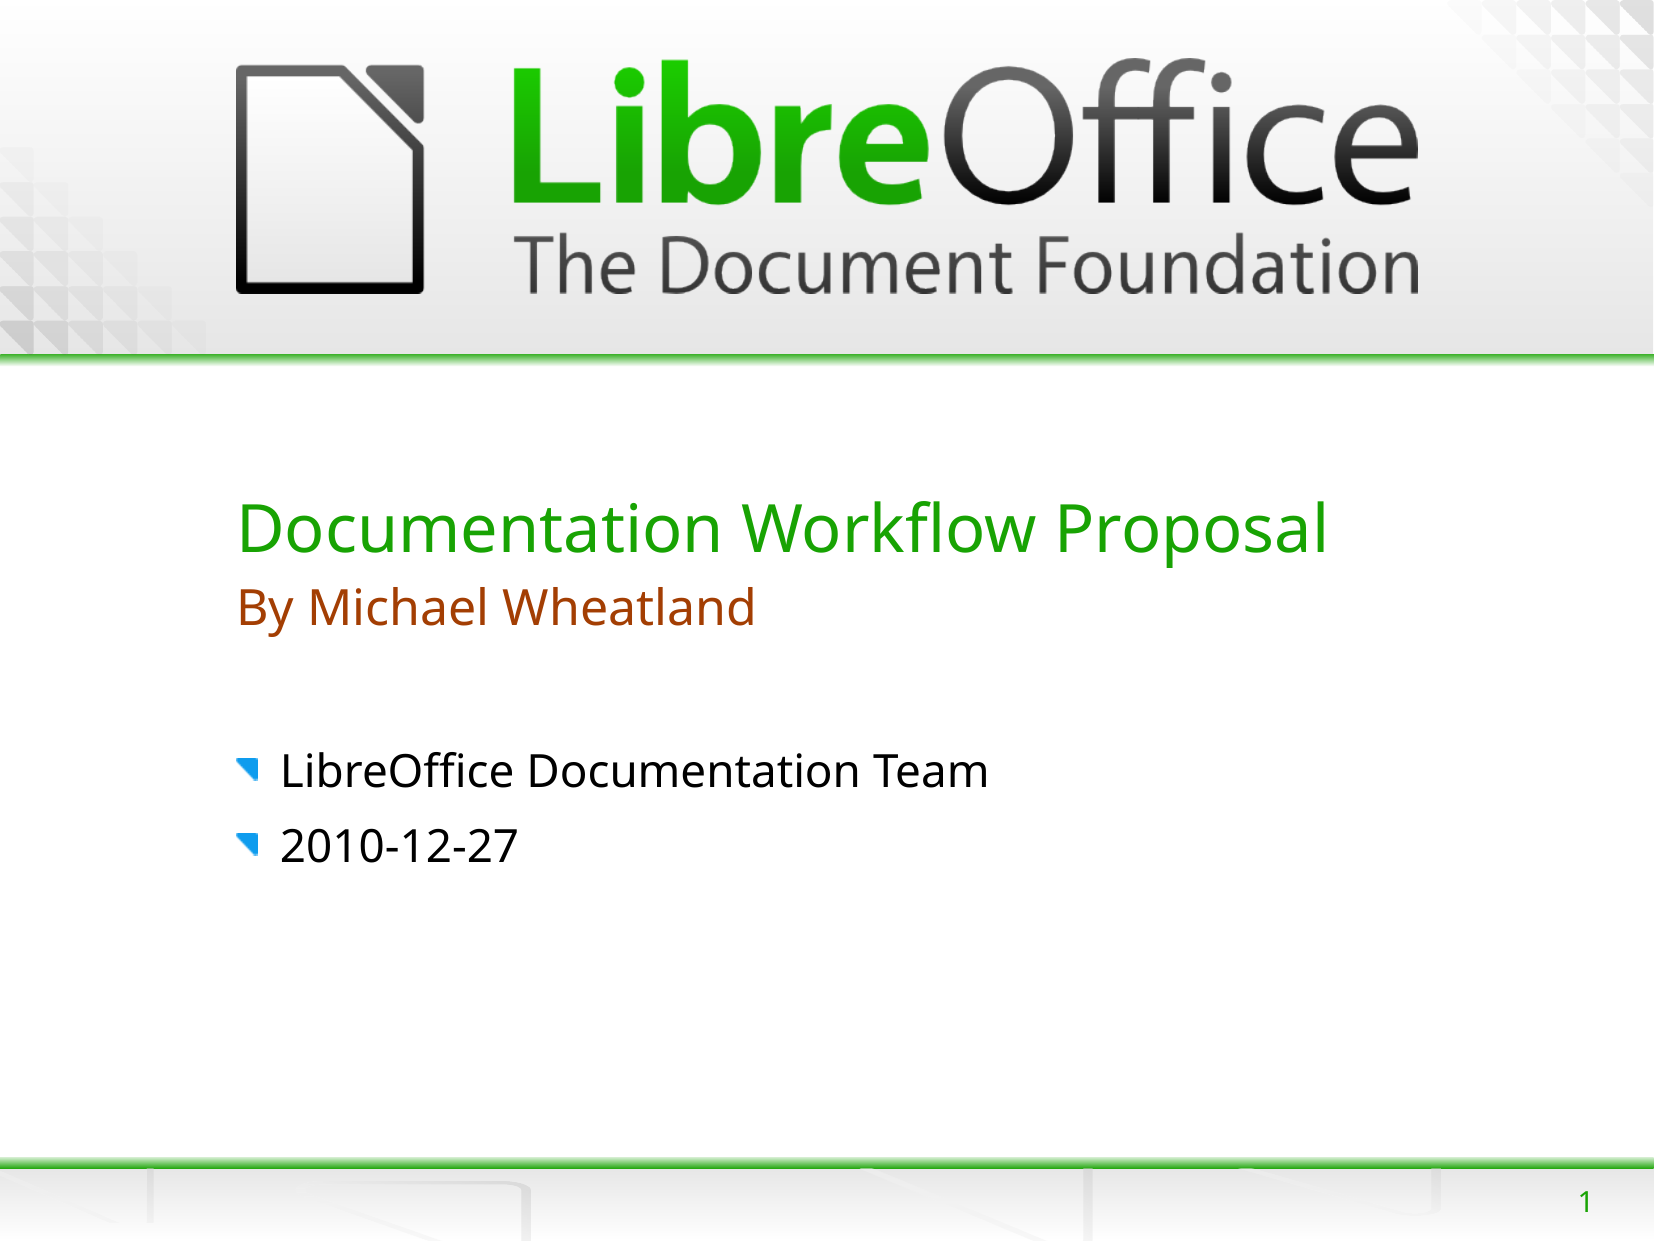

# Documentation Workflow Proposal By Michael Wheatland
LibreOffice Documentation Team
2010-12-27
1